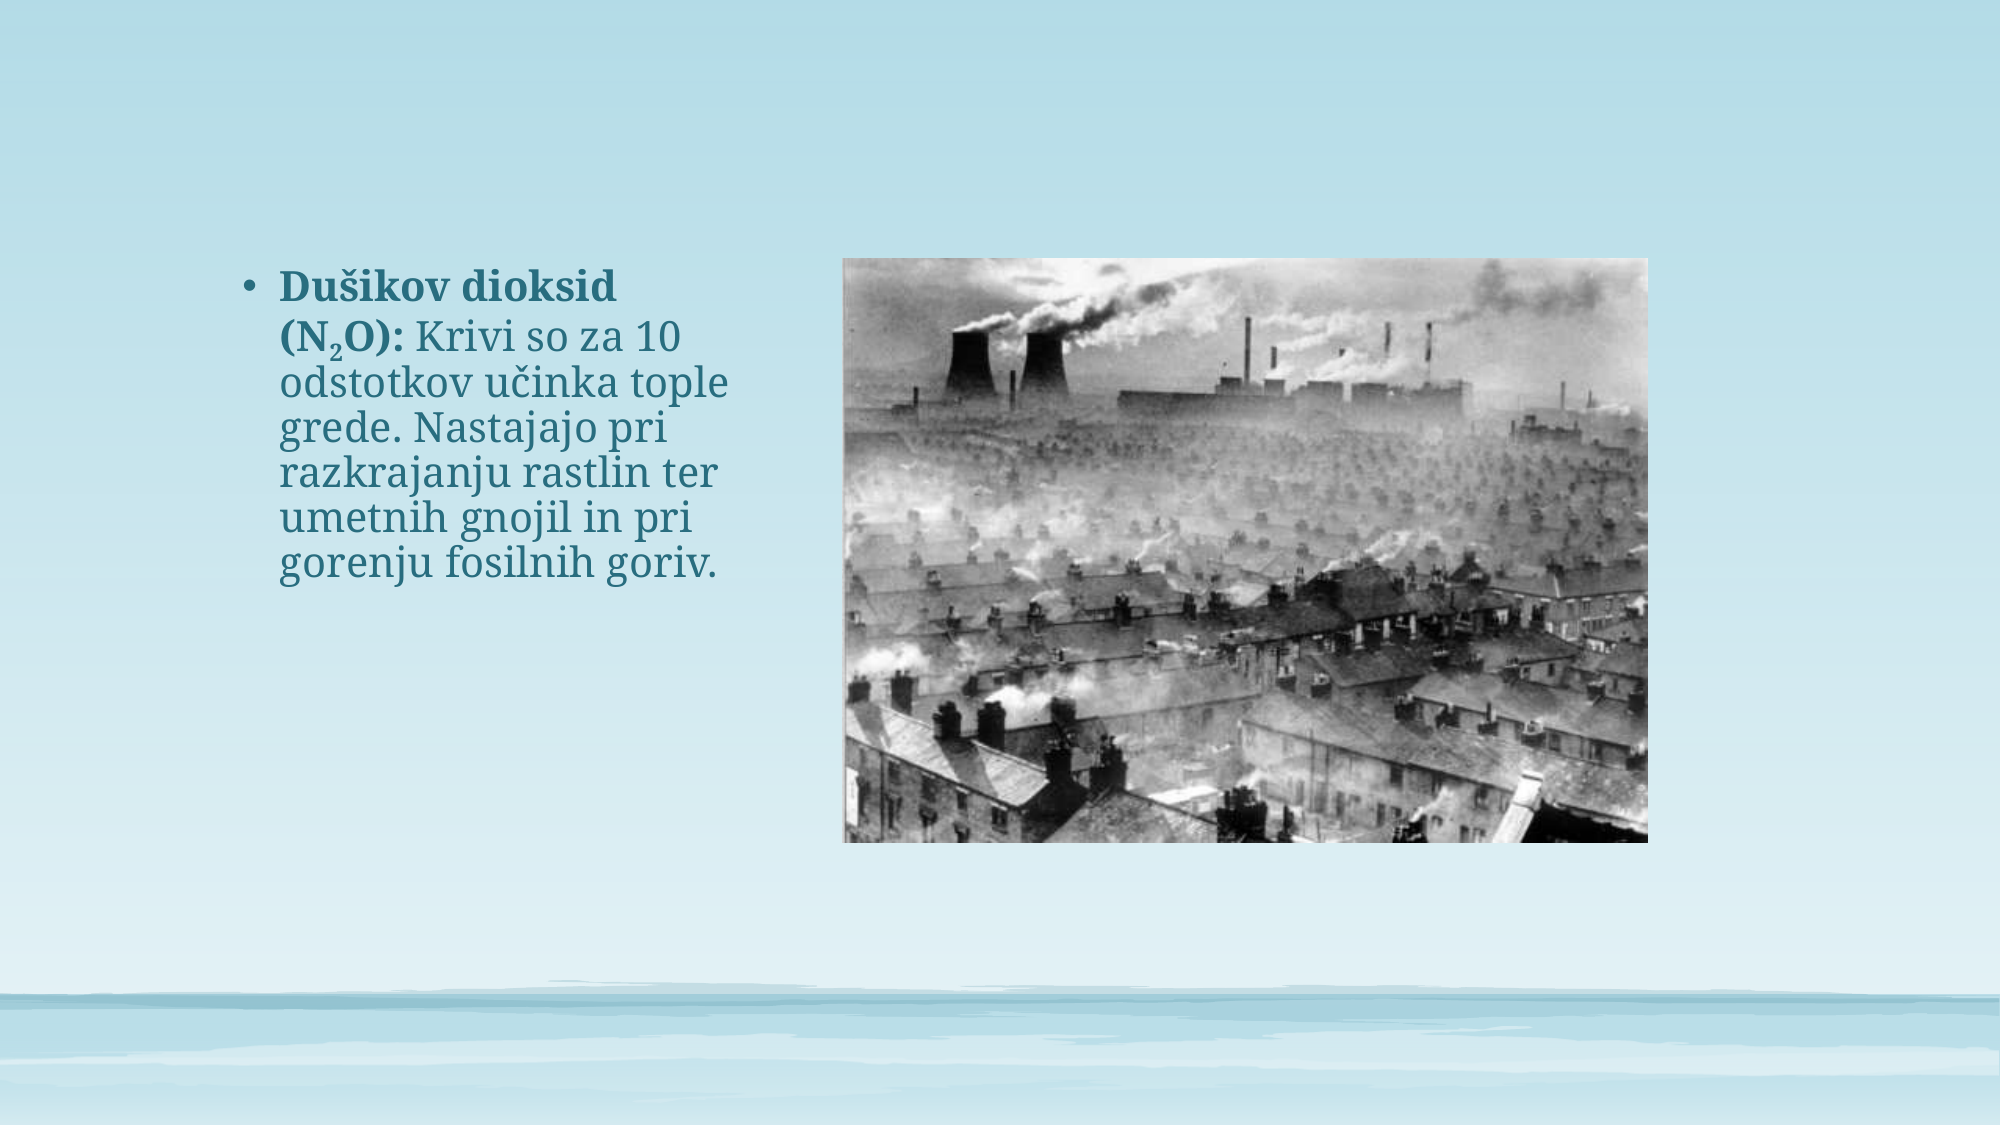

#
Dušikov dioksid (N2O): Krivi so za 10 odstotkov učinka tople grede. Nastajajo pri razkrajanju rastlin ter umetnih gnojil in pri gorenju fosilnih goriv.